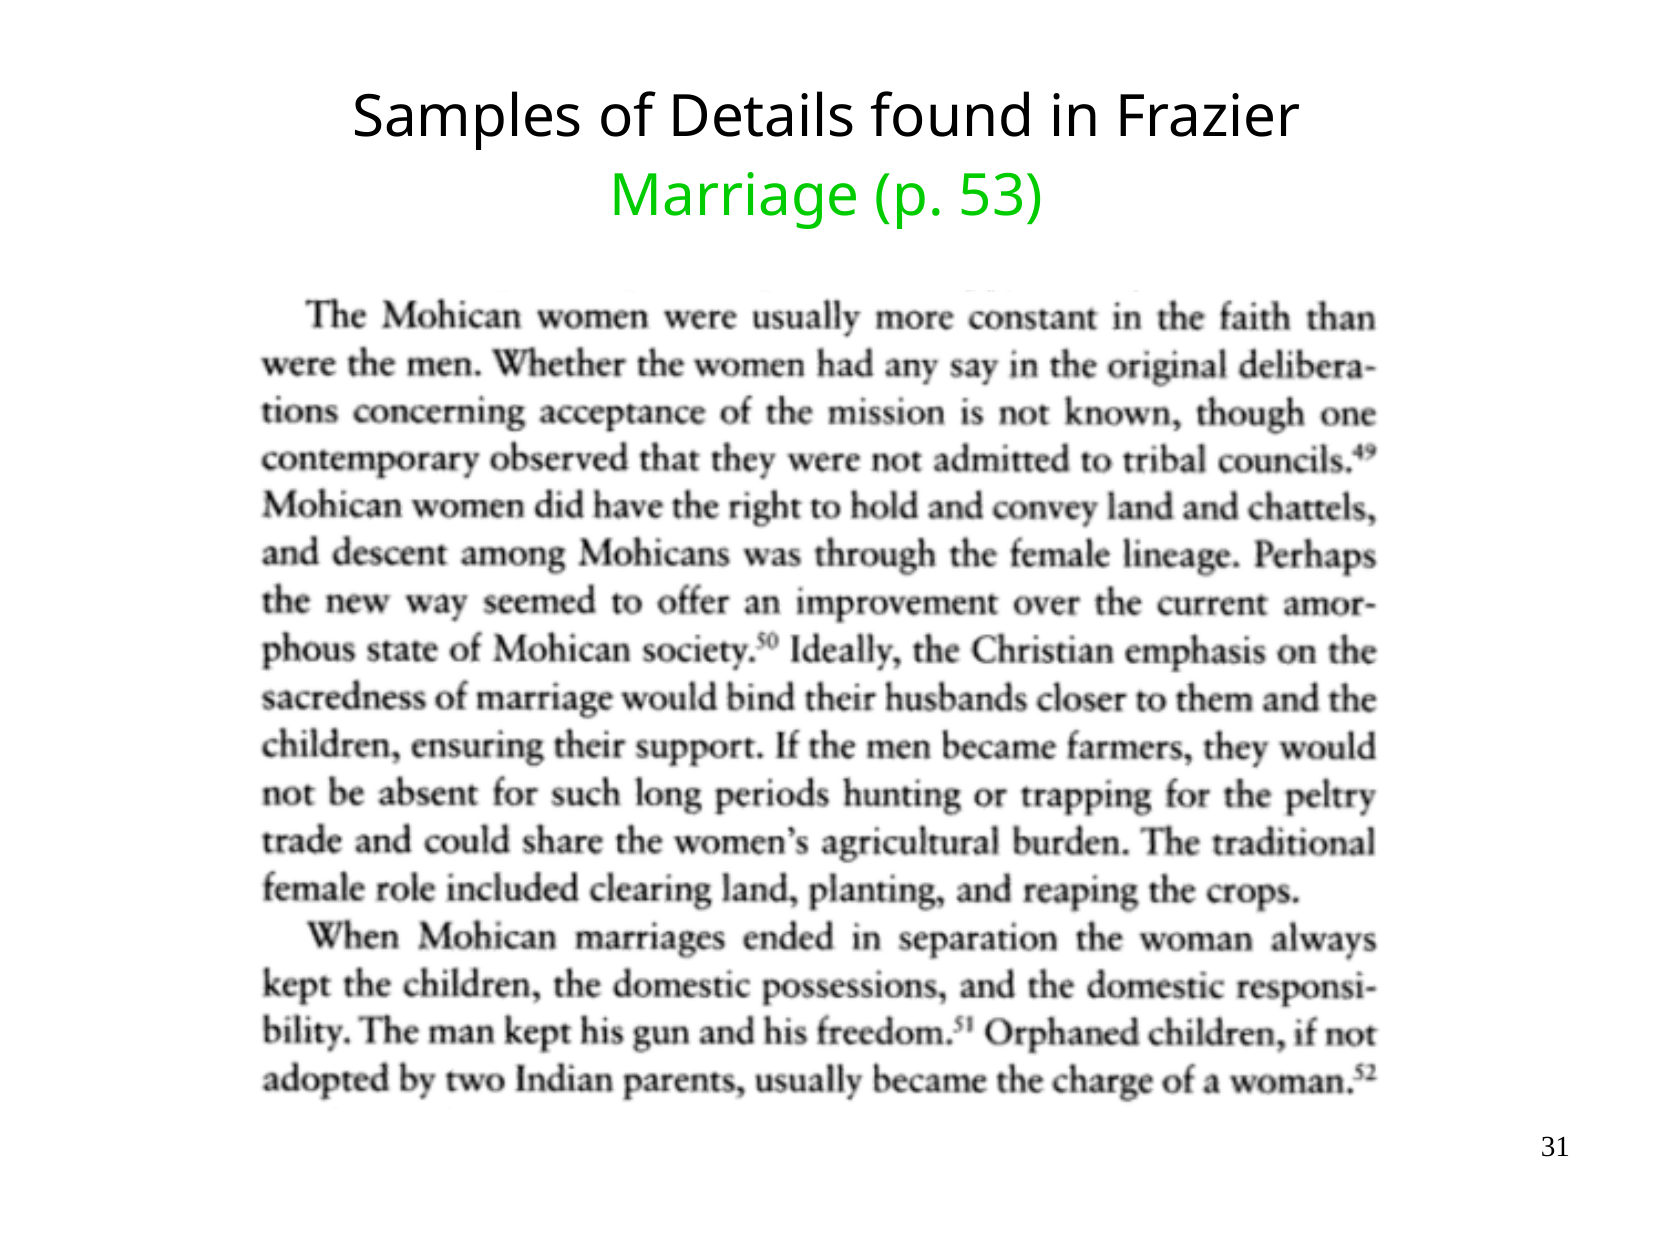

# Samples of Details found in Frazier Marriage (p. 53)
31